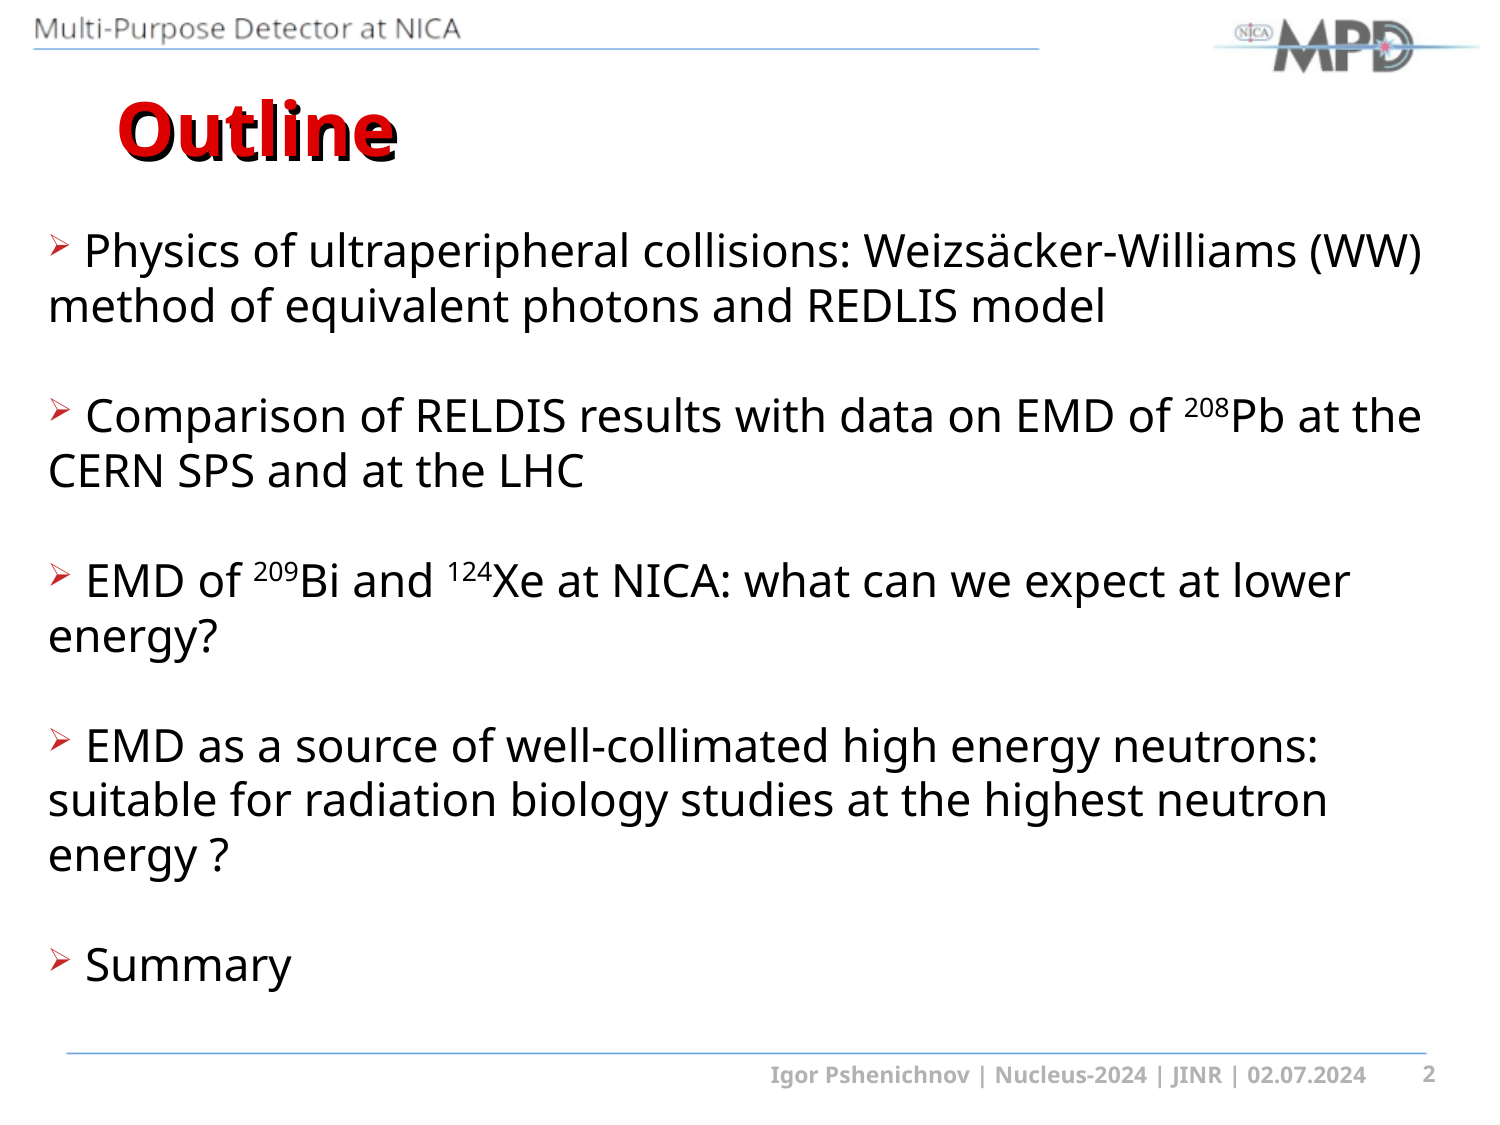

# Outline
 Physics of ultraperipheral collisions: Weizsäcker-Williams (WW) method of equivalent photons and REDLIS model
 Comparison of RELDIS results with data on EMD of 208Pb at the CERN SPS and at the LHC
 EMD of 209Bi and 124Xe at NICA: what can we expect at lower energy?
 EMD as a source of well-collimated high energy neutrons: suitable for radiation biology studies at the highest neutron energy ?
 Summary
 Igor Pshenichnov | Nucleus-2024 | JINR | 02.07.2024
1